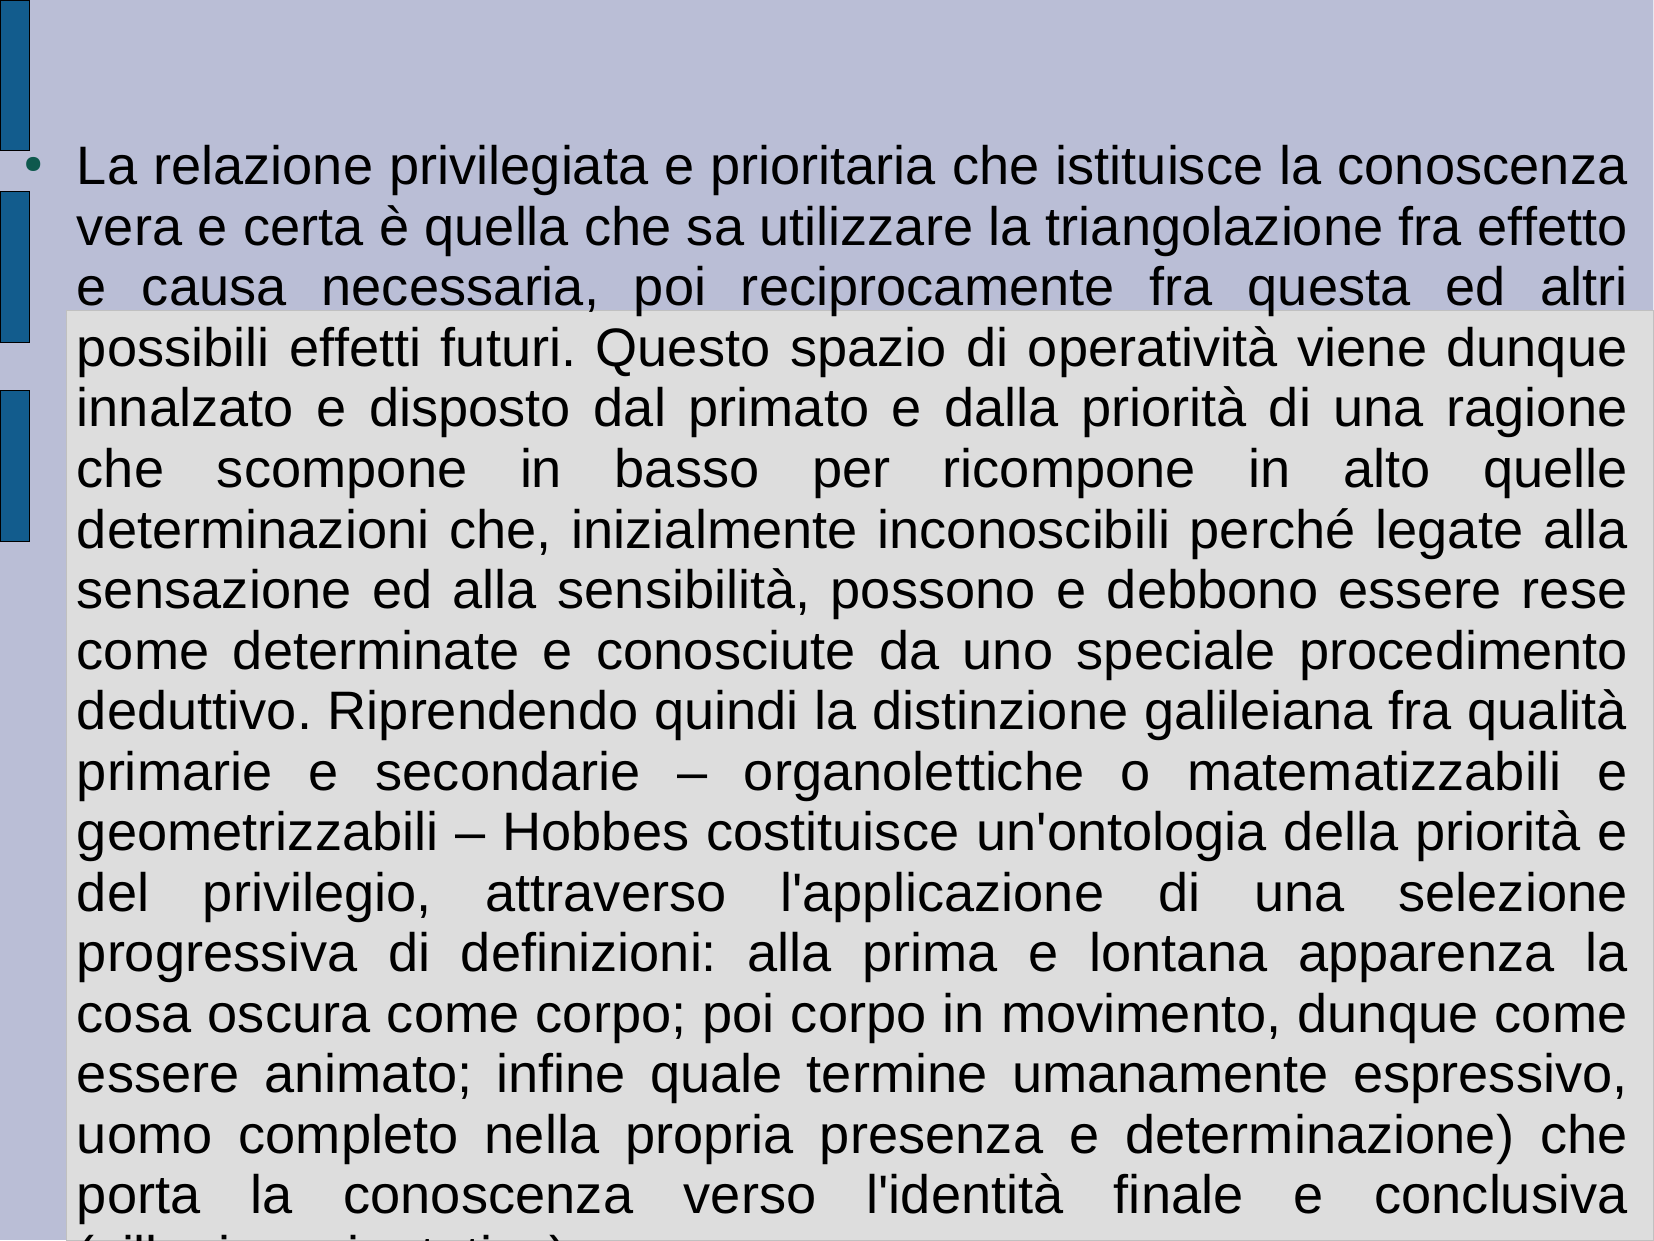

#
La relazione privilegiata e prioritaria che istituisce la conoscenza vera e certa è quella che sa utilizzare la triangolazione fra effetto e causa necessaria, poi reciprocamente fra questa ed altri possibili effetti futuri. Questo spazio di operatività viene dunque innalzato e disposto dal primato e dalla priorità di una ragione che scompone in basso per ricompone in alto quelle determinazioni che, inizialmente inconoscibili perché legate alla sensazione ed alla sensibilità, possono e debbono essere rese come determinate e conosciute da uno speciale procedimento deduttivo. Riprendendo quindi la distinzione galileiana fra qualità primarie e secondarie – organolettiche o matematizzabili e geometrizzabili – Hobbes costituisce un'ontologia della priorità e del privilegio, attraverso l'applicazione di una selezione progressiva di definizioni: alla prima e lontana apparenza la cosa oscura come corpo; poi corpo in movimento, dunque come essere animato; infine quale termine umanamente espressivo, uomo completo nella propria presenza e determinazione) che porta la conoscenza verso l'identità finale e conclusiva (sillogismo ipotetico).